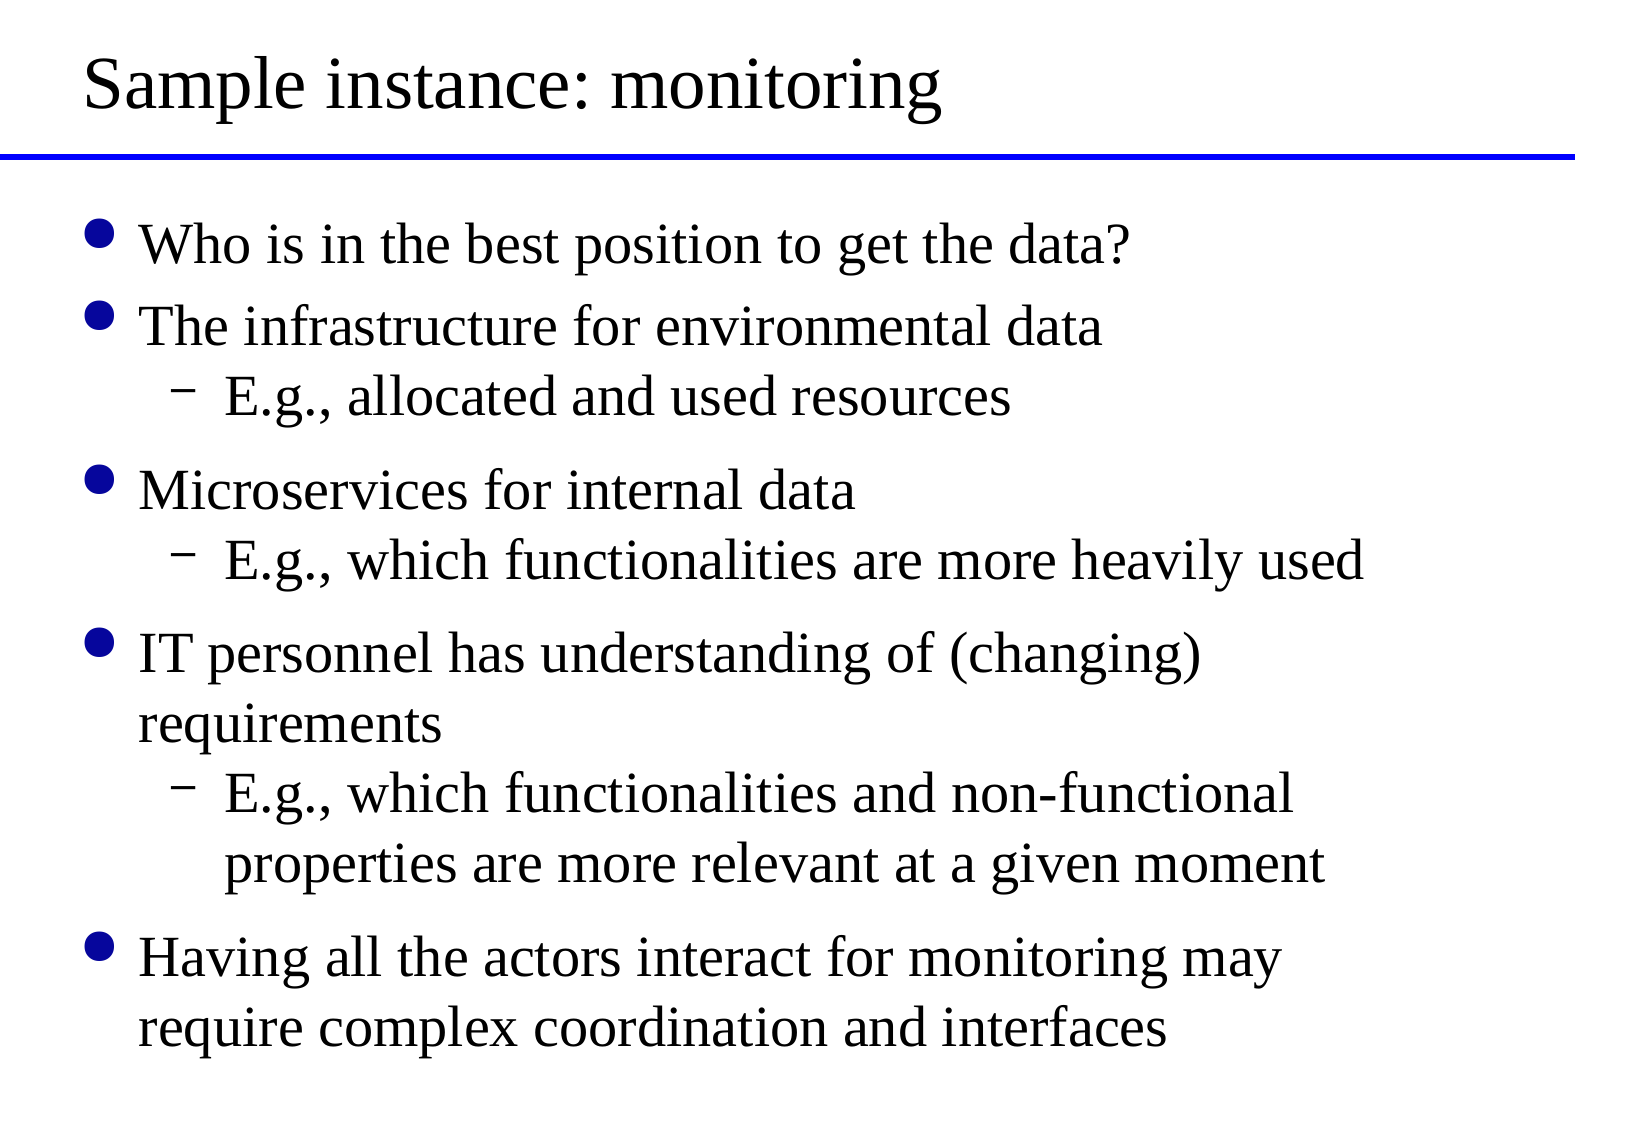

# Sample instance: monitoring
Who is in the best position to get the data?
The infrastructure for environmental data
E.g., allocated and used resources
Microservices for internal data
E.g., which functionalities are more heavily used
IT personnel has understanding of (changing) requirements
E.g., which functionalities and non-functional properties are more relevant at a given moment
Having all the actors interact for monitoring may require complex coordination and interfaces